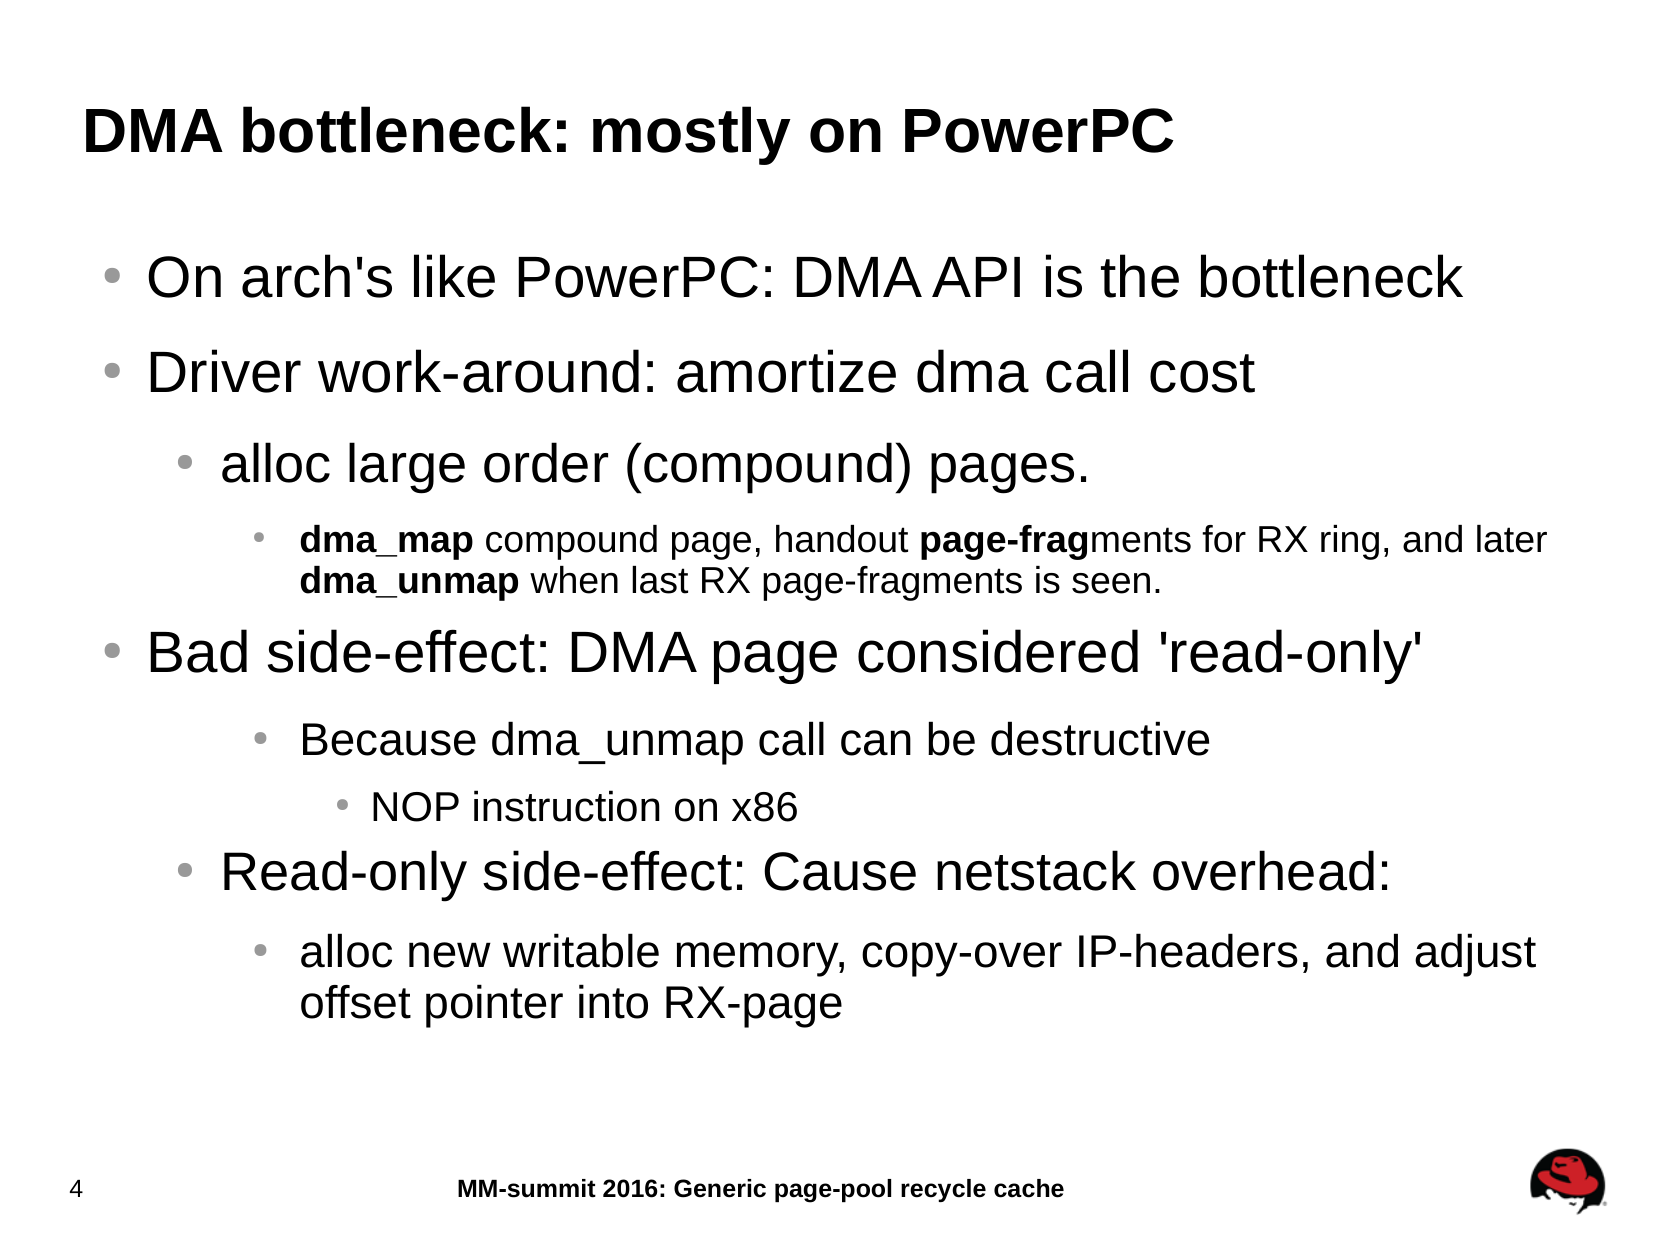

# DMA bottleneck: mostly on PowerPC
On arch's like PowerPC: DMA API is the bottleneck
Driver work-around: amortize dma call cost
alloc large order (compound) pages.
dma_map compound page, handout page-fragments for RX ring, and later dma_unmap when last RX page-fragments is seen.
Bad side-effect: DMA page considered 'read-only'
Because dma_unmap call can be destructive
NOP instruction on x86
Read-only side-effect: Cause netstack overhead:
alloc new writable memory, copy-over IP-headers, and adjust offset pointer into RX-page